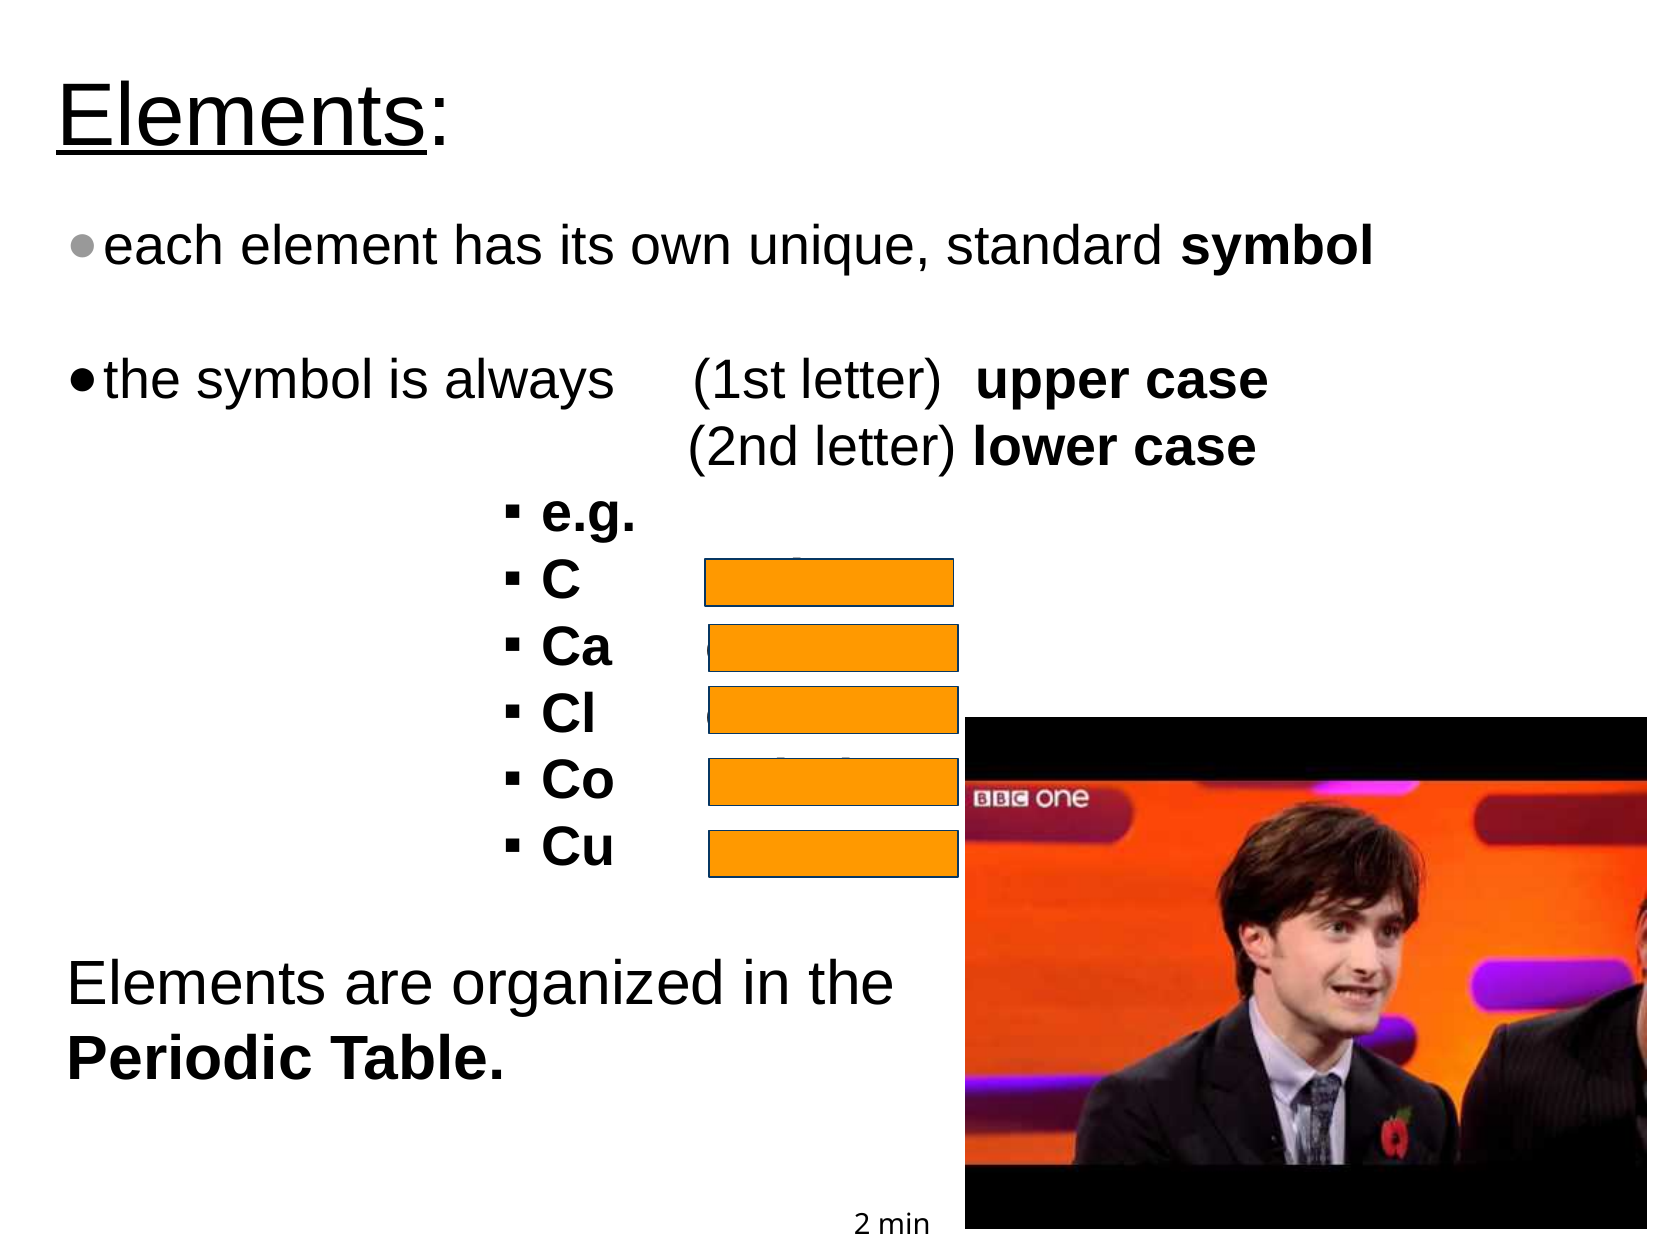

# Elements:
each element has its own unique, standard symbol
the symbol is always     (1st letter)  upper case
 (2nd letter) lower case
e.g.
C        carbon
Ca      calcium
Cl       chlorine
Co      cobalt
Cu      copper
Elements are organized in the
Periodic Table.
2 min